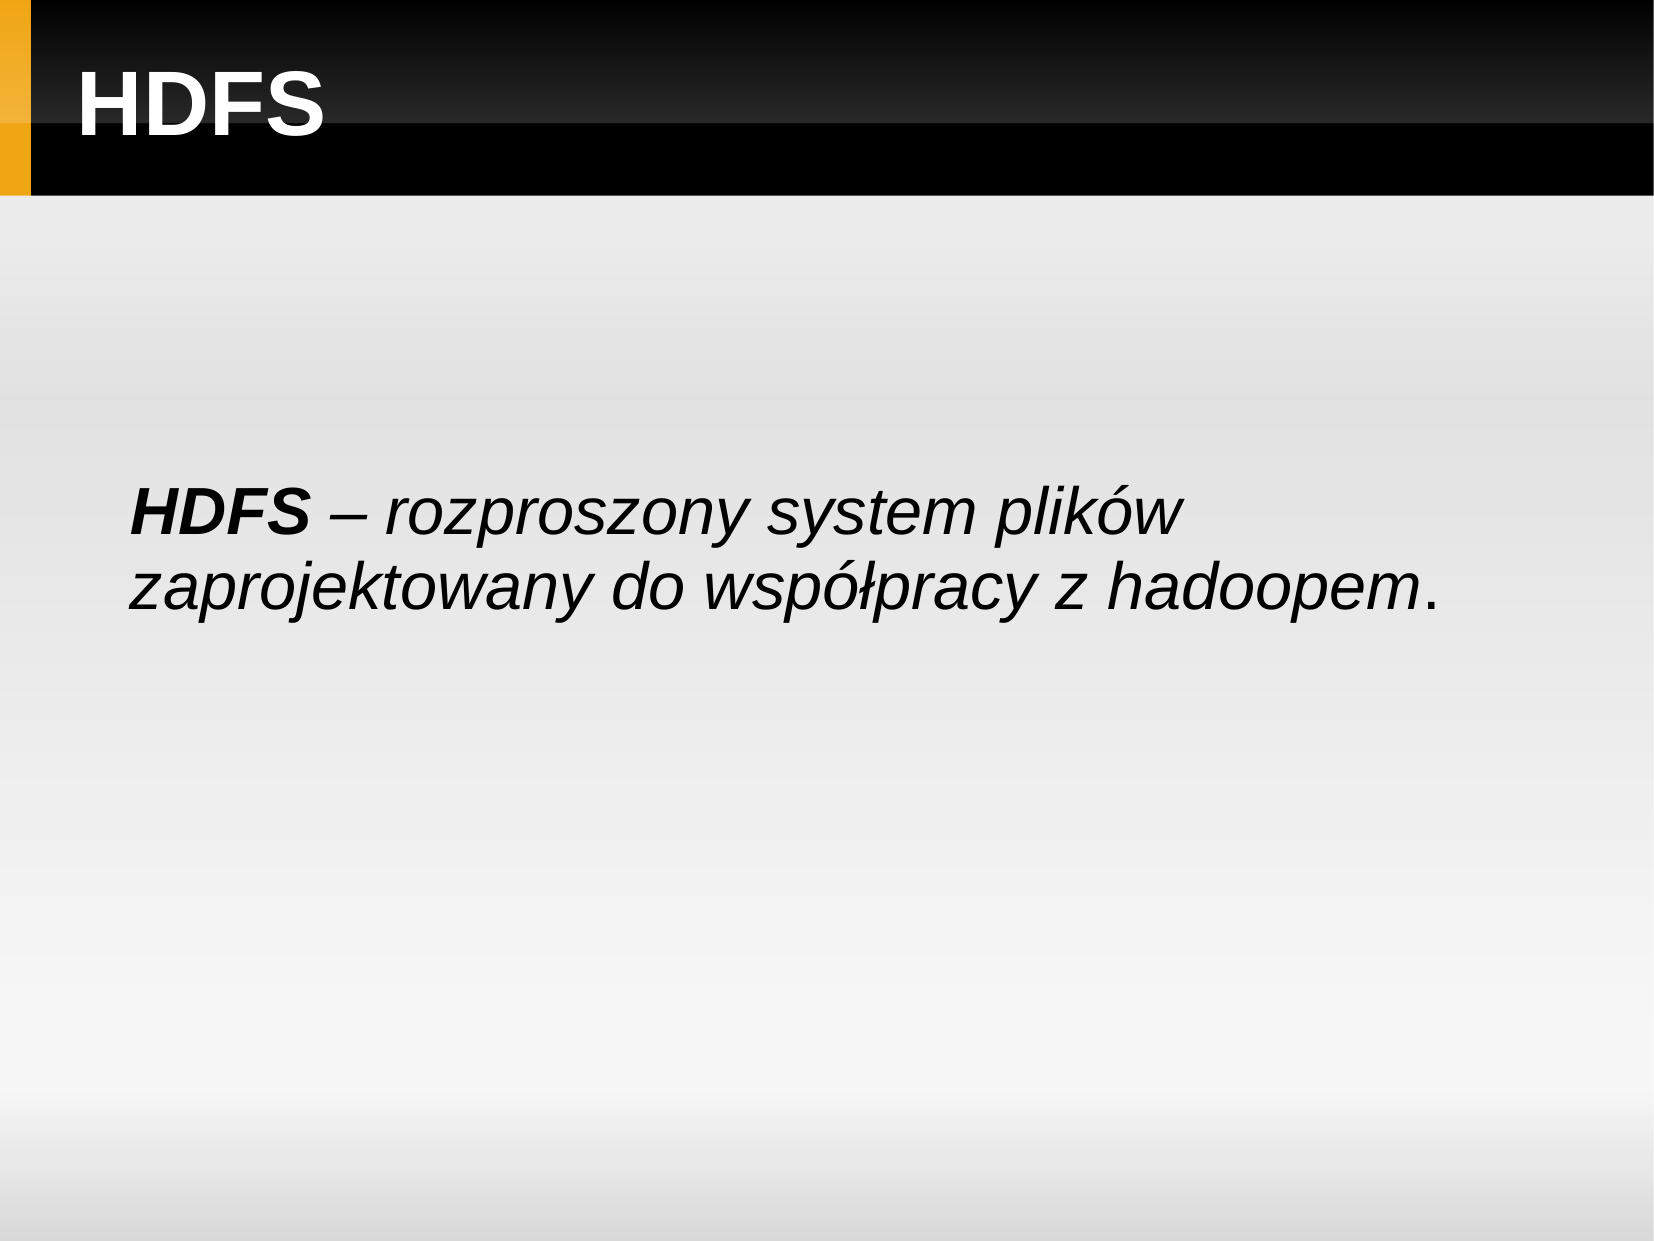

# HDFS
HDFS – rozproszony system plików zaprojektowany do współpracy z hadoopem.